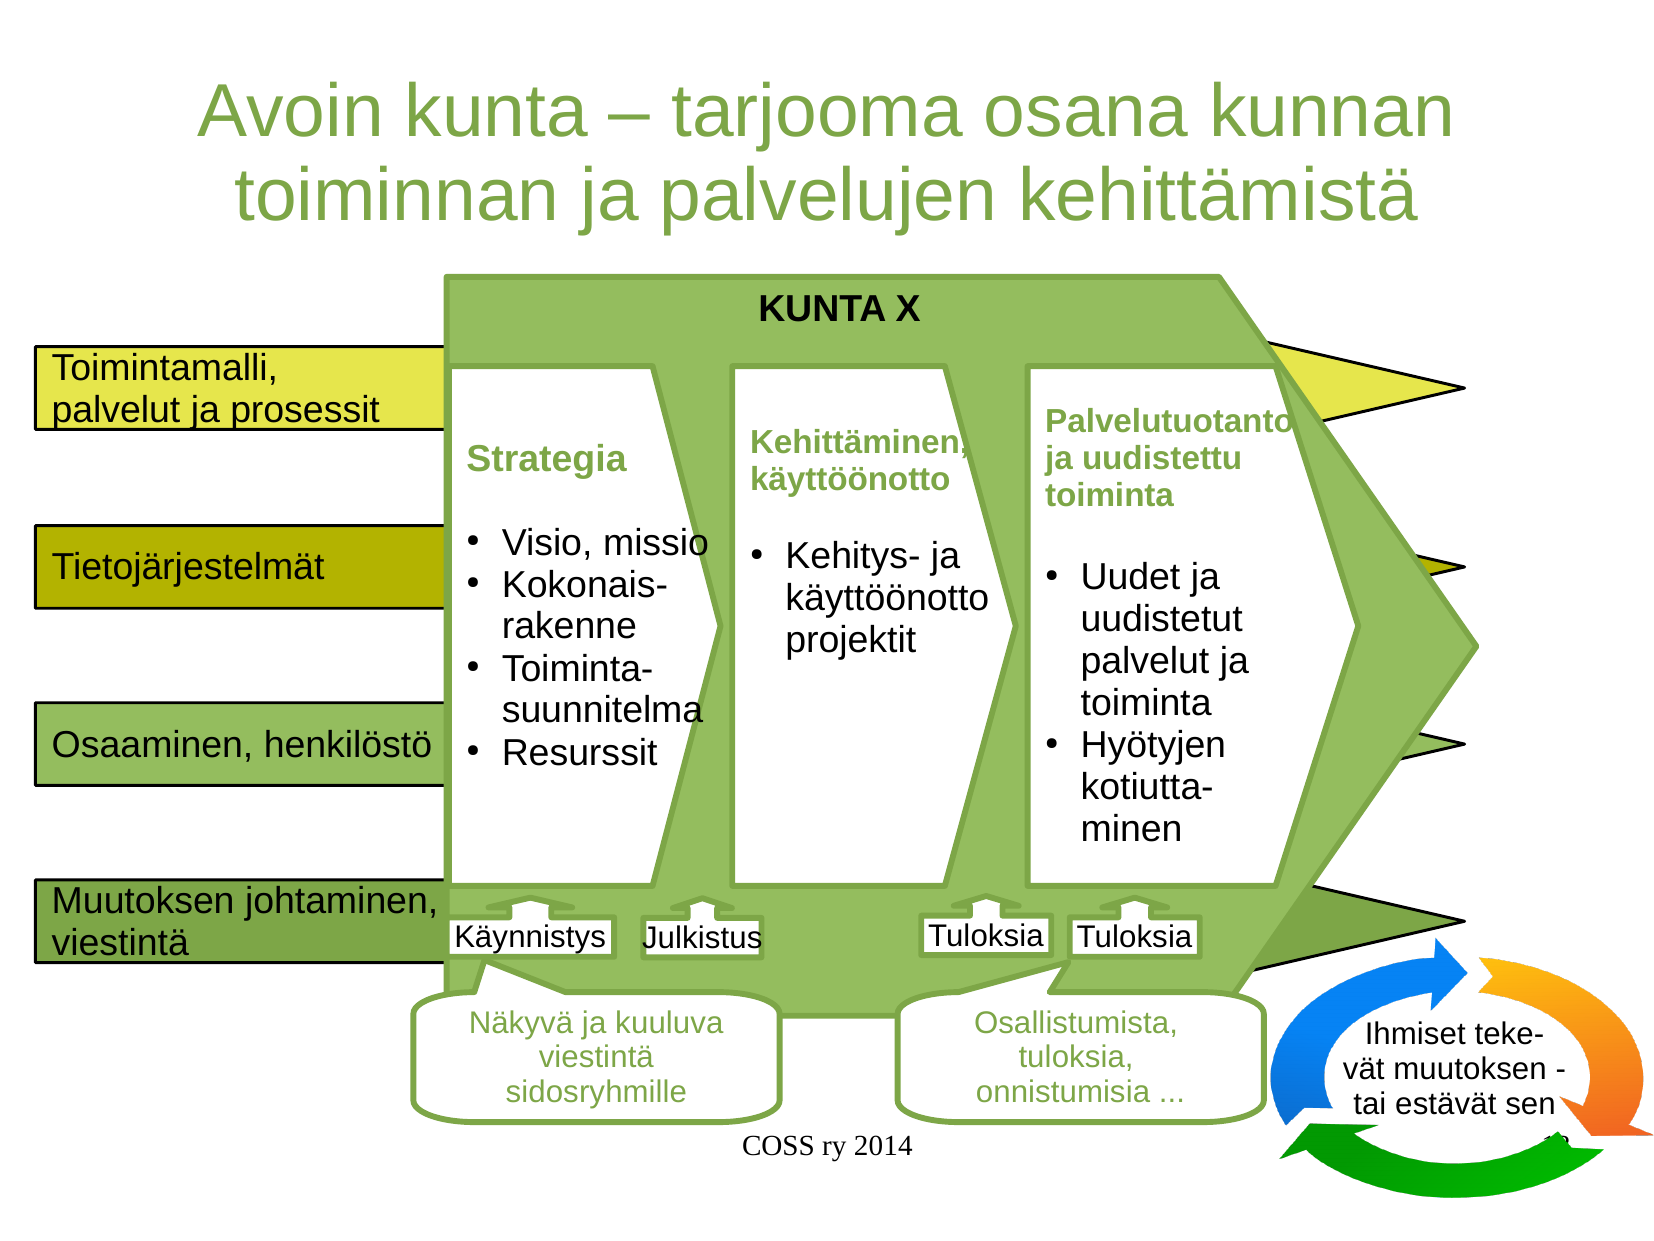

# Avoin kunta – tarjooma osana kunnan toiminnan ja palvelujen kehittämistä
 KUNTA X
Toimintamalli,
palvelut ja prosessit
Strategia
Visio, missio
Kokonais-
rakenne
Toiminta-
suunnitelma
Resurssit
Kehittäminen,
käyttöönotto
Kehitys- ja
käyttöönotto
projektit
Palvelutuotanto
ja uudistettu
toiminta
Uudet ja
uudistetut
palvelut ja
toiminta
Hyötyjen
kotiutta-
minen
Tietojärjestelmät
Osaaminen, henkilöstö
Muutoksen johtaminen,
viestintä
Tuloksia
Käynnistys
Tuloksia
Julkistus
Ihmiset teke-
vät muutoksen -
tai estävät sen
Näkyvä ja kuuluva
viestintä
sidosryhmille
Osallistumista,
tuloksia,
onnistumisia ...
COSS ry 2014
13